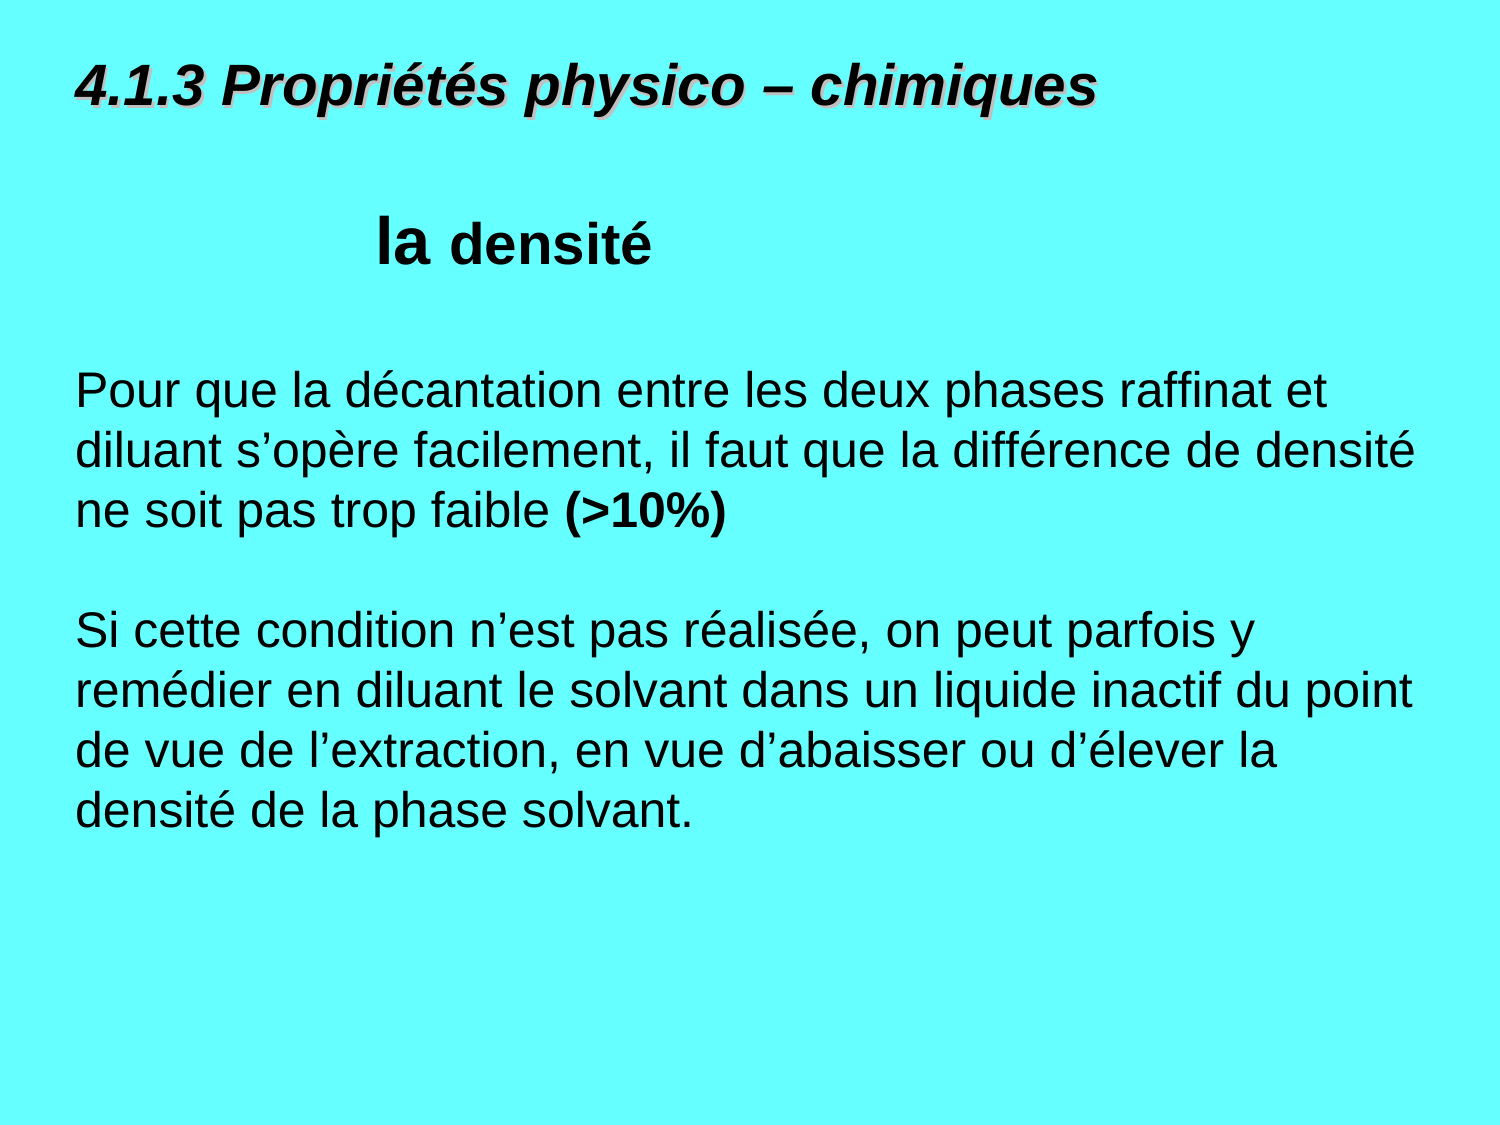

4.1.3 Propriétés physico – chimiques
		la densité
Pour que la décantation entre les deux phases raffinat et diluant s’opère facilement, il faut que la différence de densité ne soit pas trop faible (>10%)
Si cette condition n’est pas réalisée, on peut parfois y remédier en diluant le solvant dans un liquide inactif du point de vue de l’extraction, en vue d’abaisser ou d’élever la densité de la phase solvant.